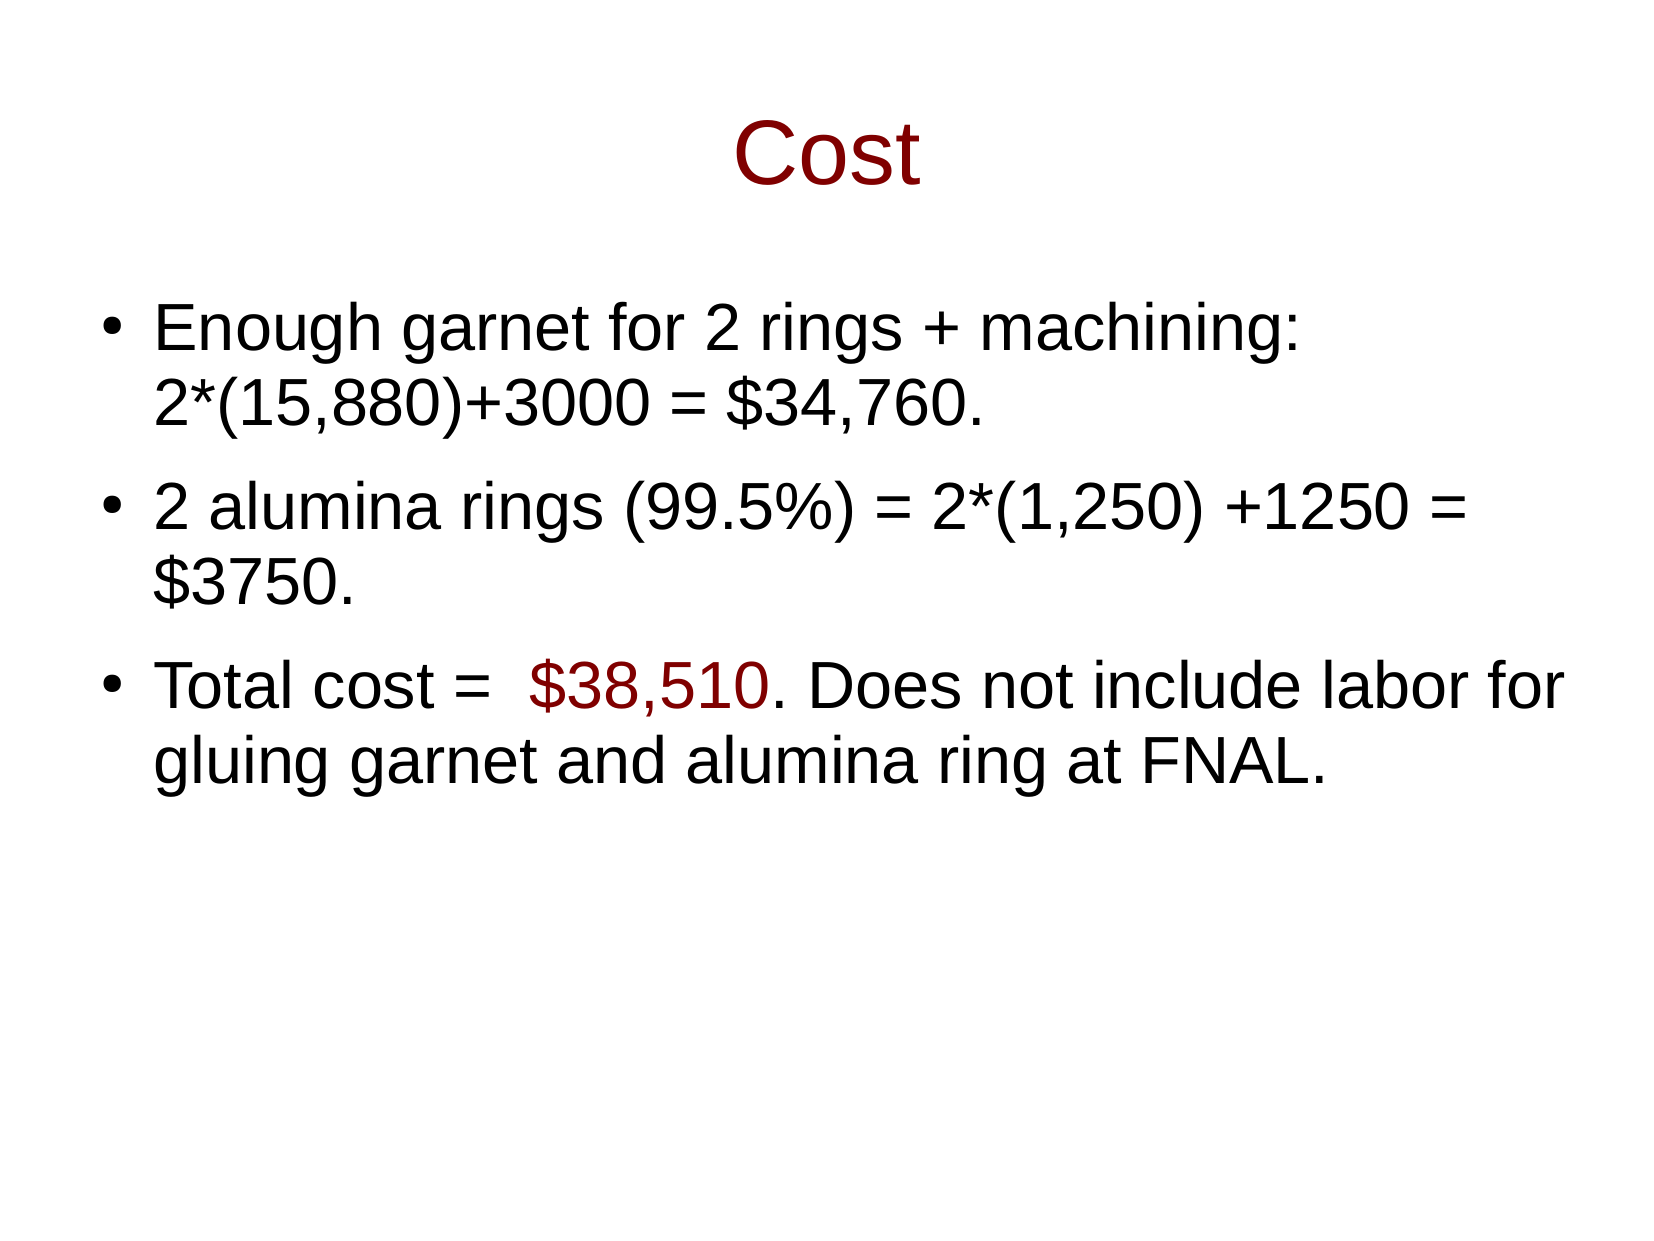

# Cost
Enough garnet for 2 rings + machining: 2*(15,880)+3000 = $34,760.
2 alumina rings (99.5%) = 2*(1,250) +1250 = $3750.
Total cost = $38,510. Does not include labor for gluing garnet and alumina ring at FNAL.